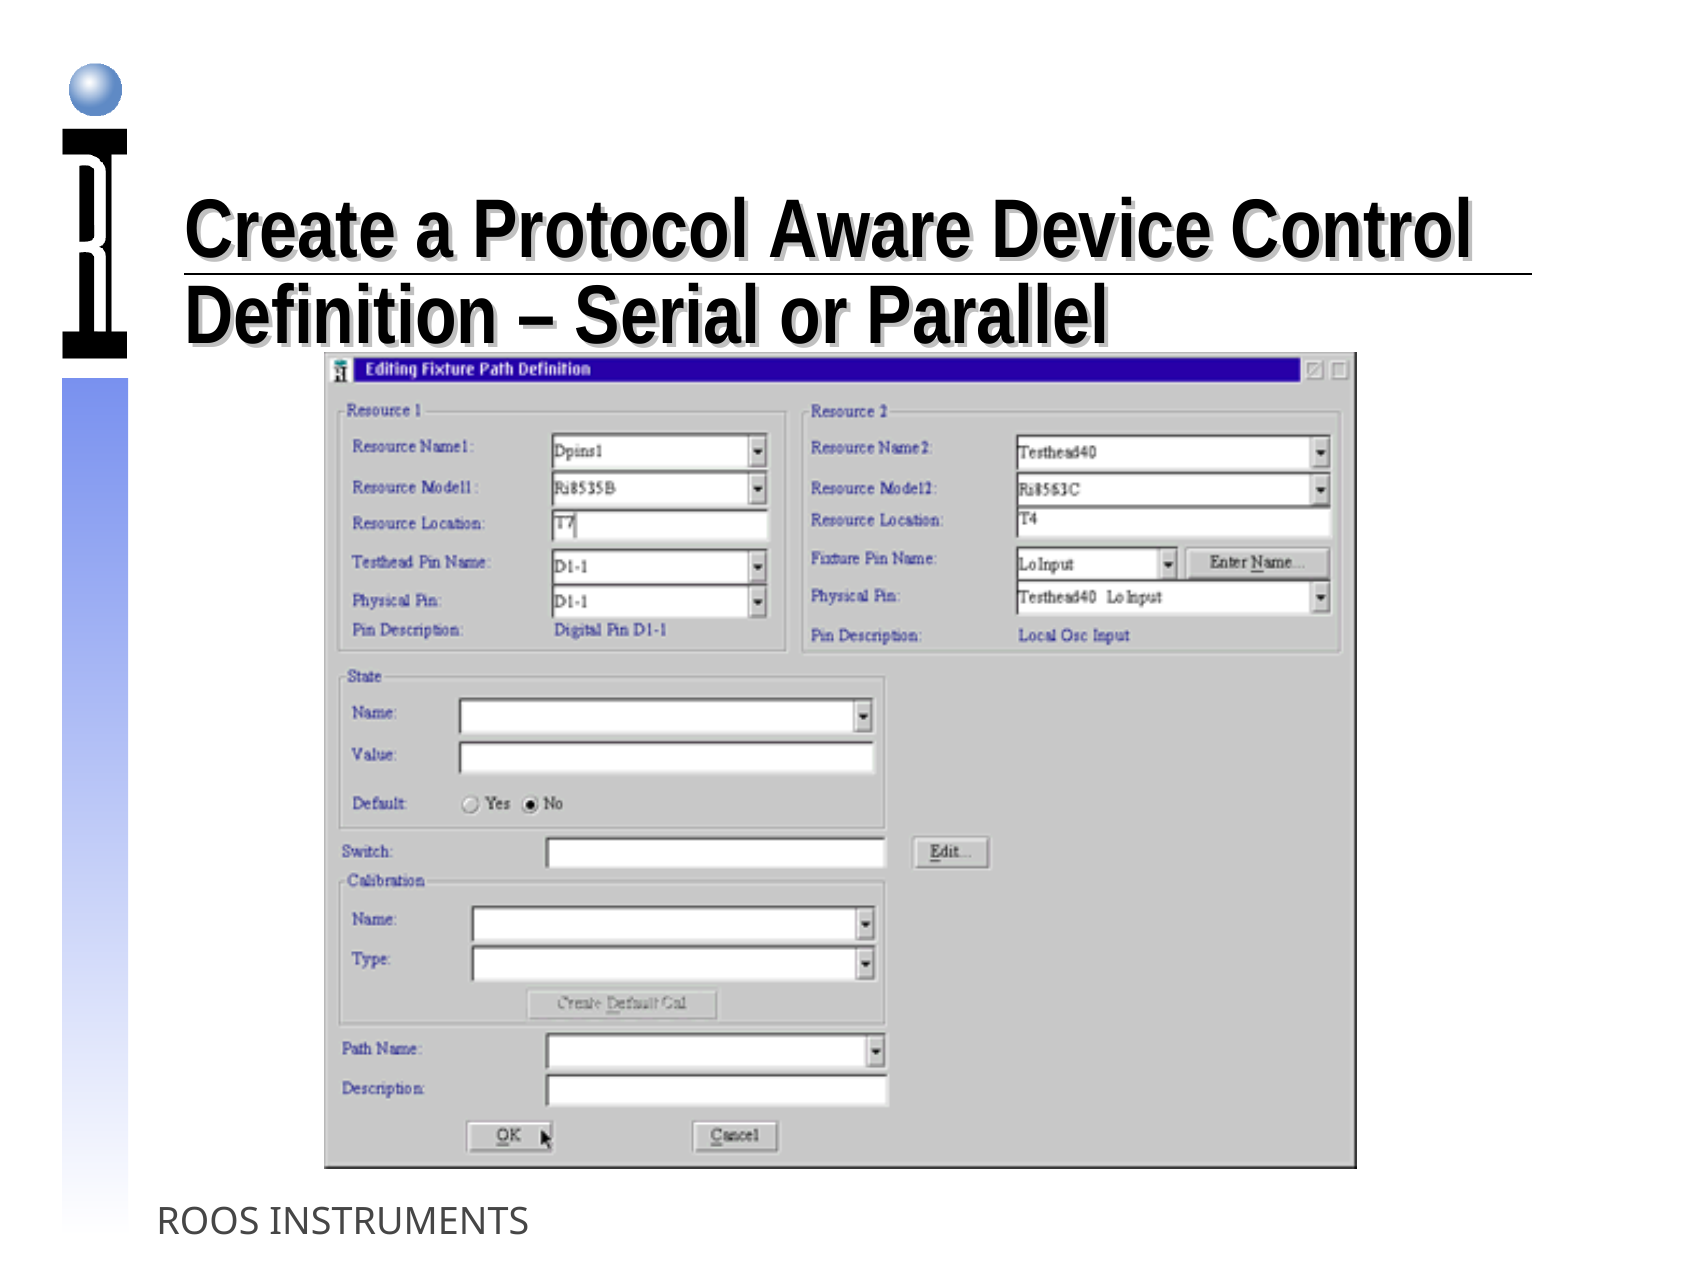

Create a Protocol Aware Device Control Definition – Serial or Parallel